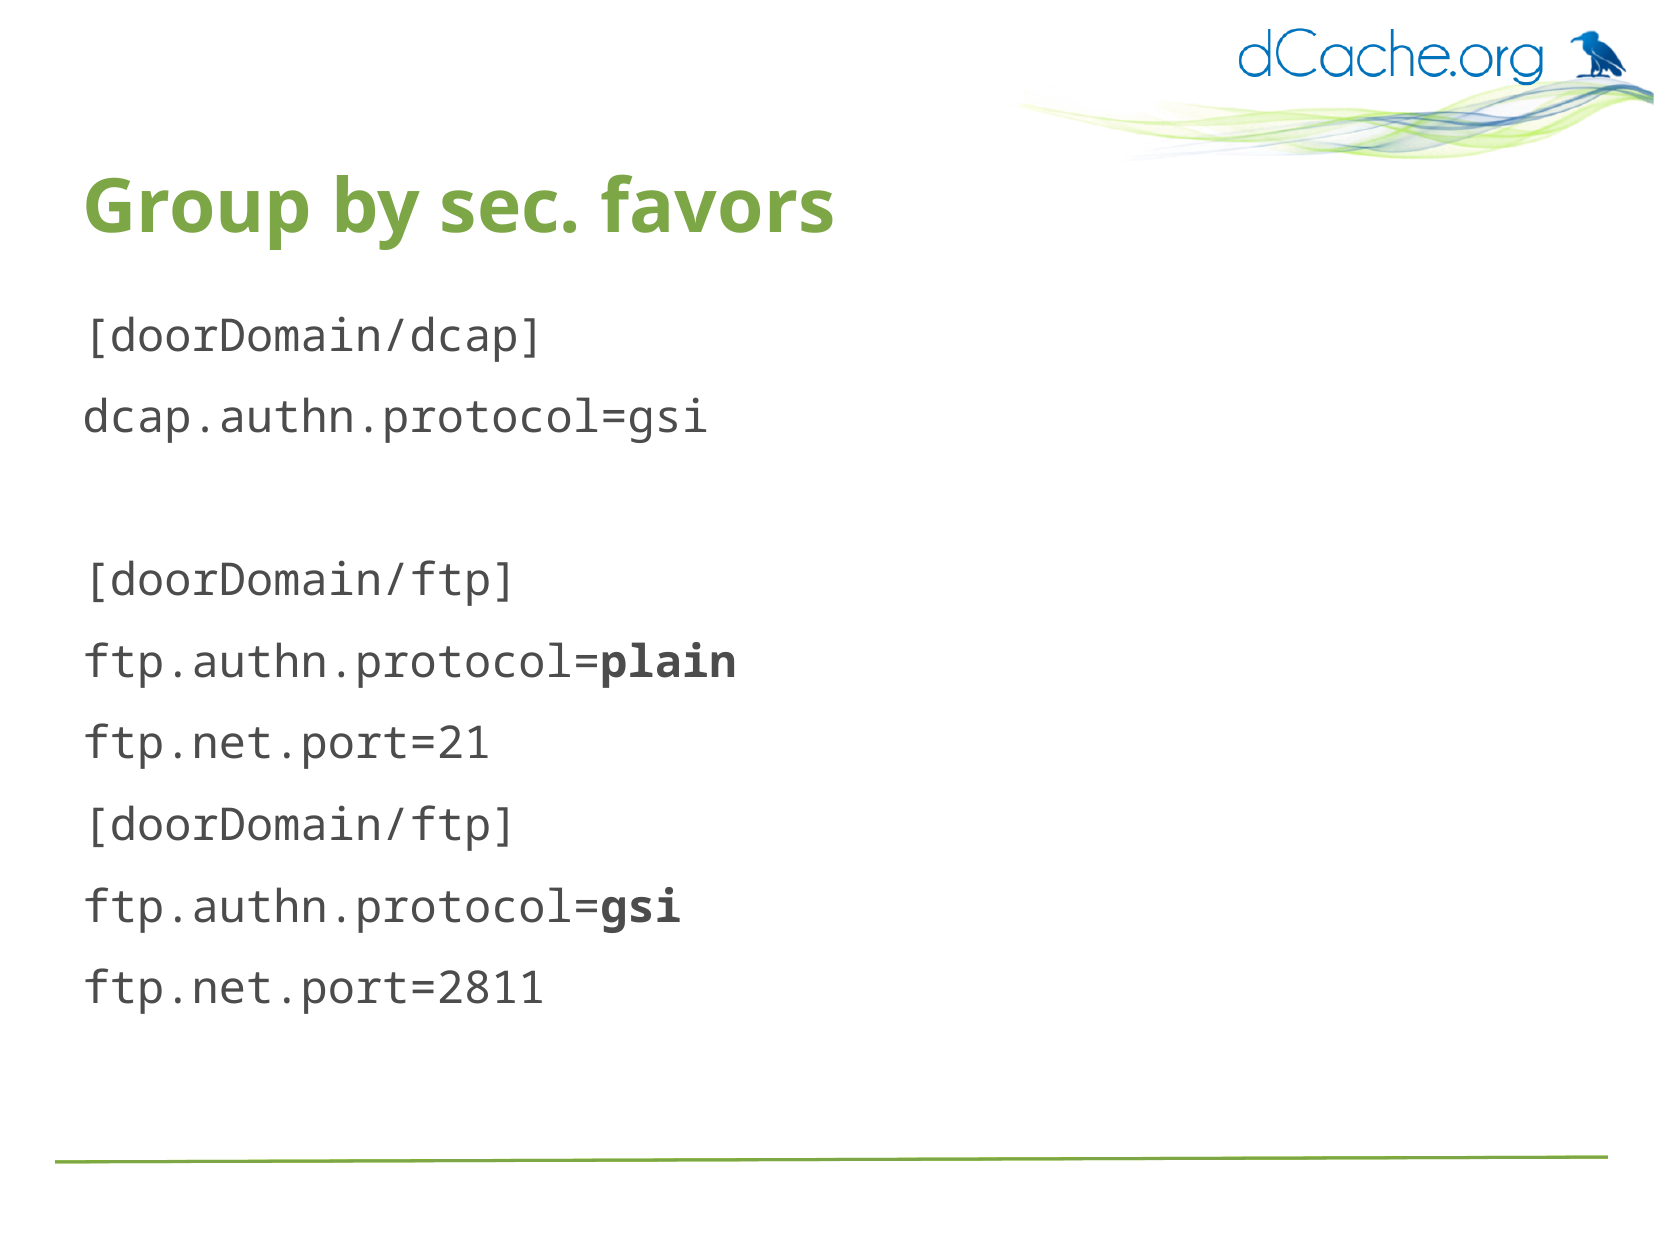

# Group by sec. favors
[doorDomain/dcap]
dcap.authn.protocol=gsi
[doorDomain/ftp]
ftp.authn.protocol=plain
ftp.net.port=21
[doorDomain/ftp]
ftp.authn.protocol=gsi
ftp.net.port=2811